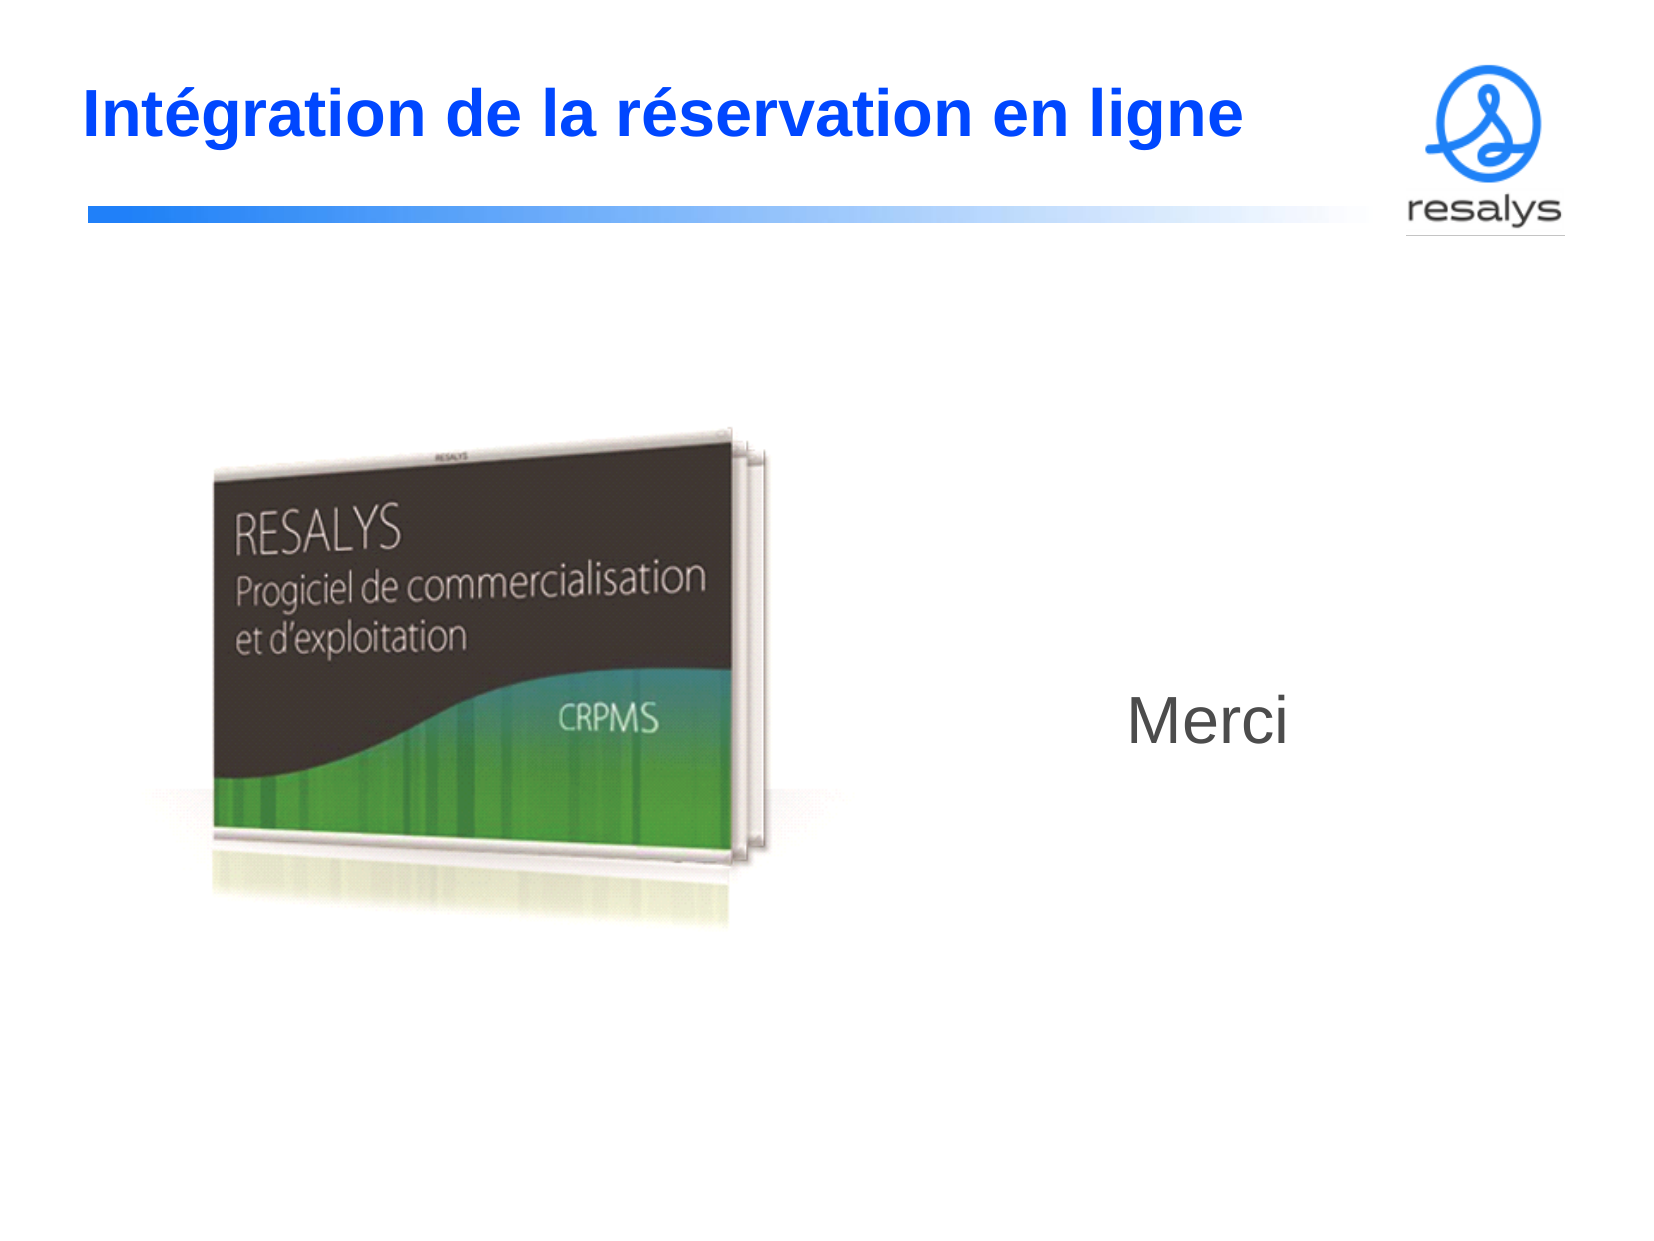

# Intégration de la réservation en ligne
Merci